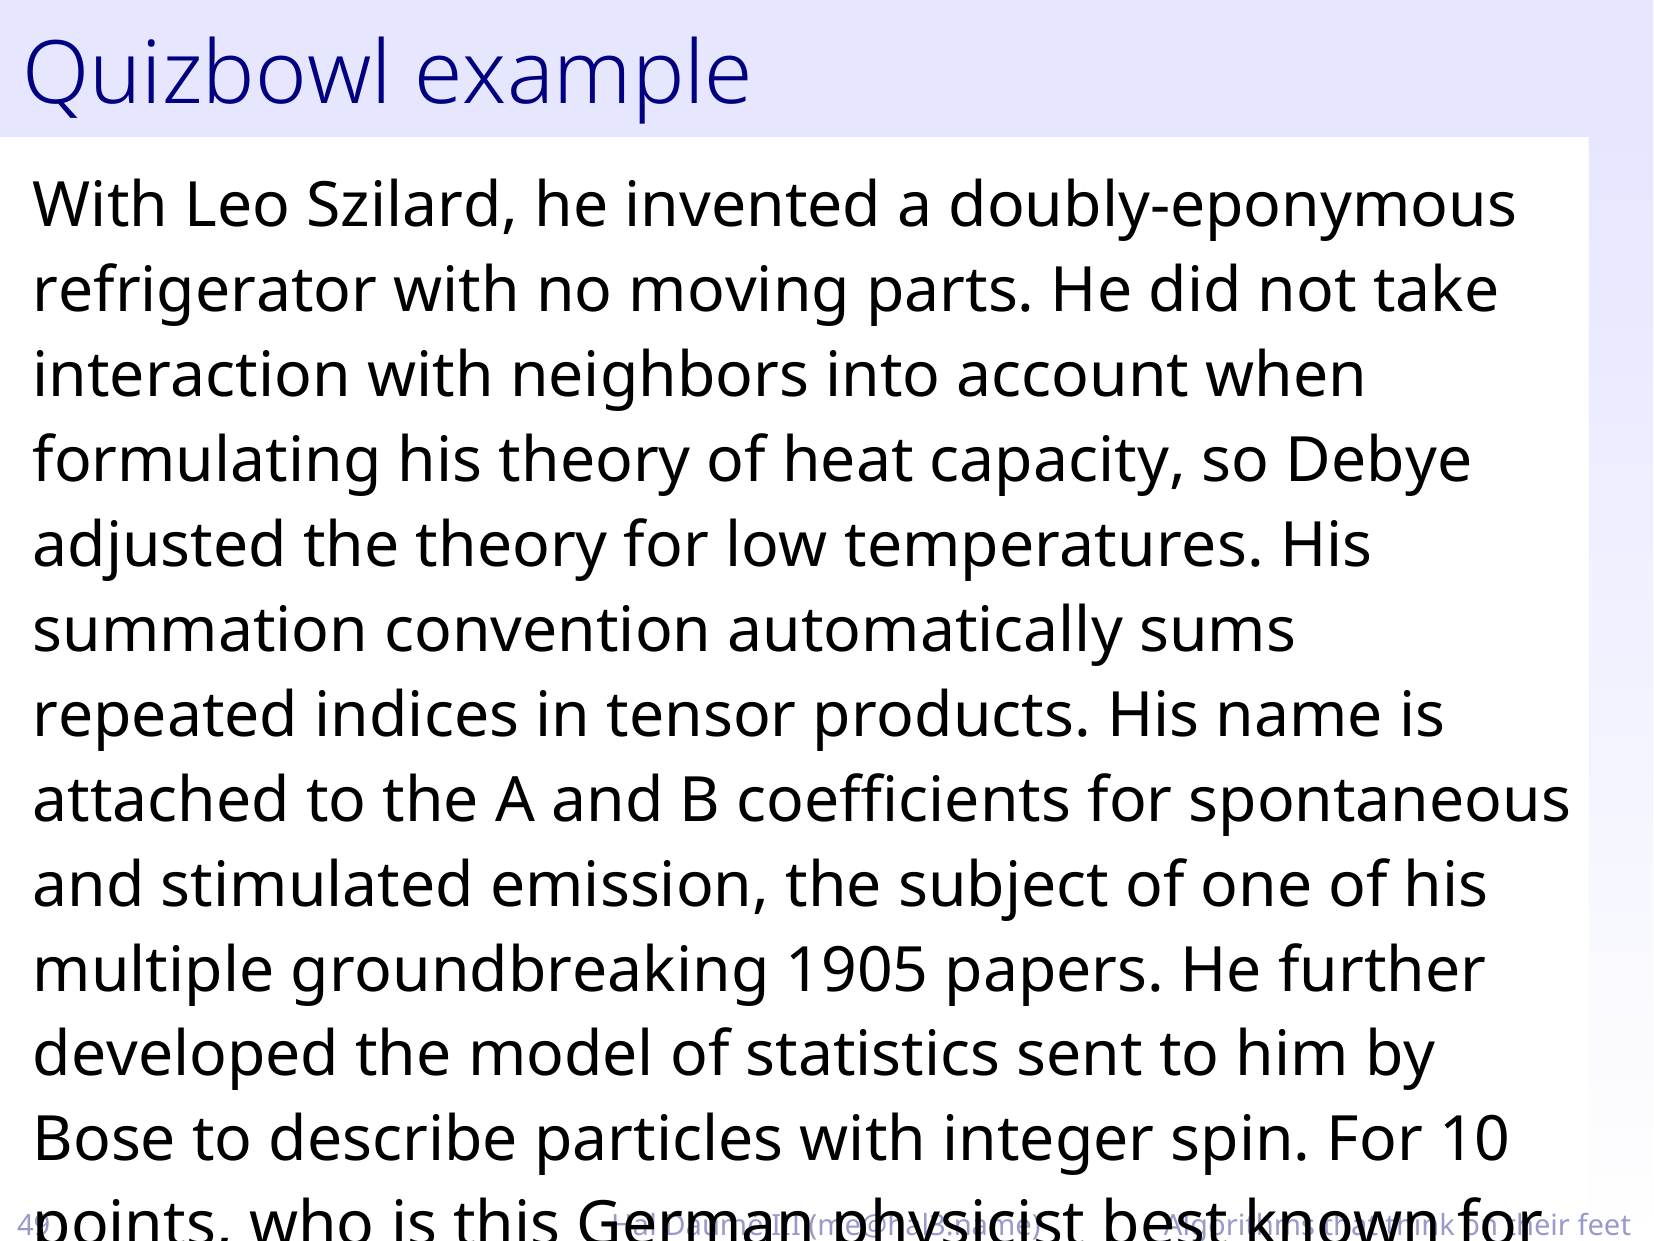

# Quizbowl example
With Leo Szilard, he invented a doubly-eponymous refrigerator with no moving parts. He did not take interaction with neighbors into account when formulating his theory of heat capacity, so Debye adjusted the theory for low temperatures. His summation convention automatically sums repeated indices in tensor products. His name is attached to the A and B coefficients for spontaneous and stimulated emission, the subject of one of his multiple groundbreaking 1905 papers. He further developed the model of statistics sent to him by Bose to describe particles with integer spin. For 10 points, who is this German physicist best known for formulating